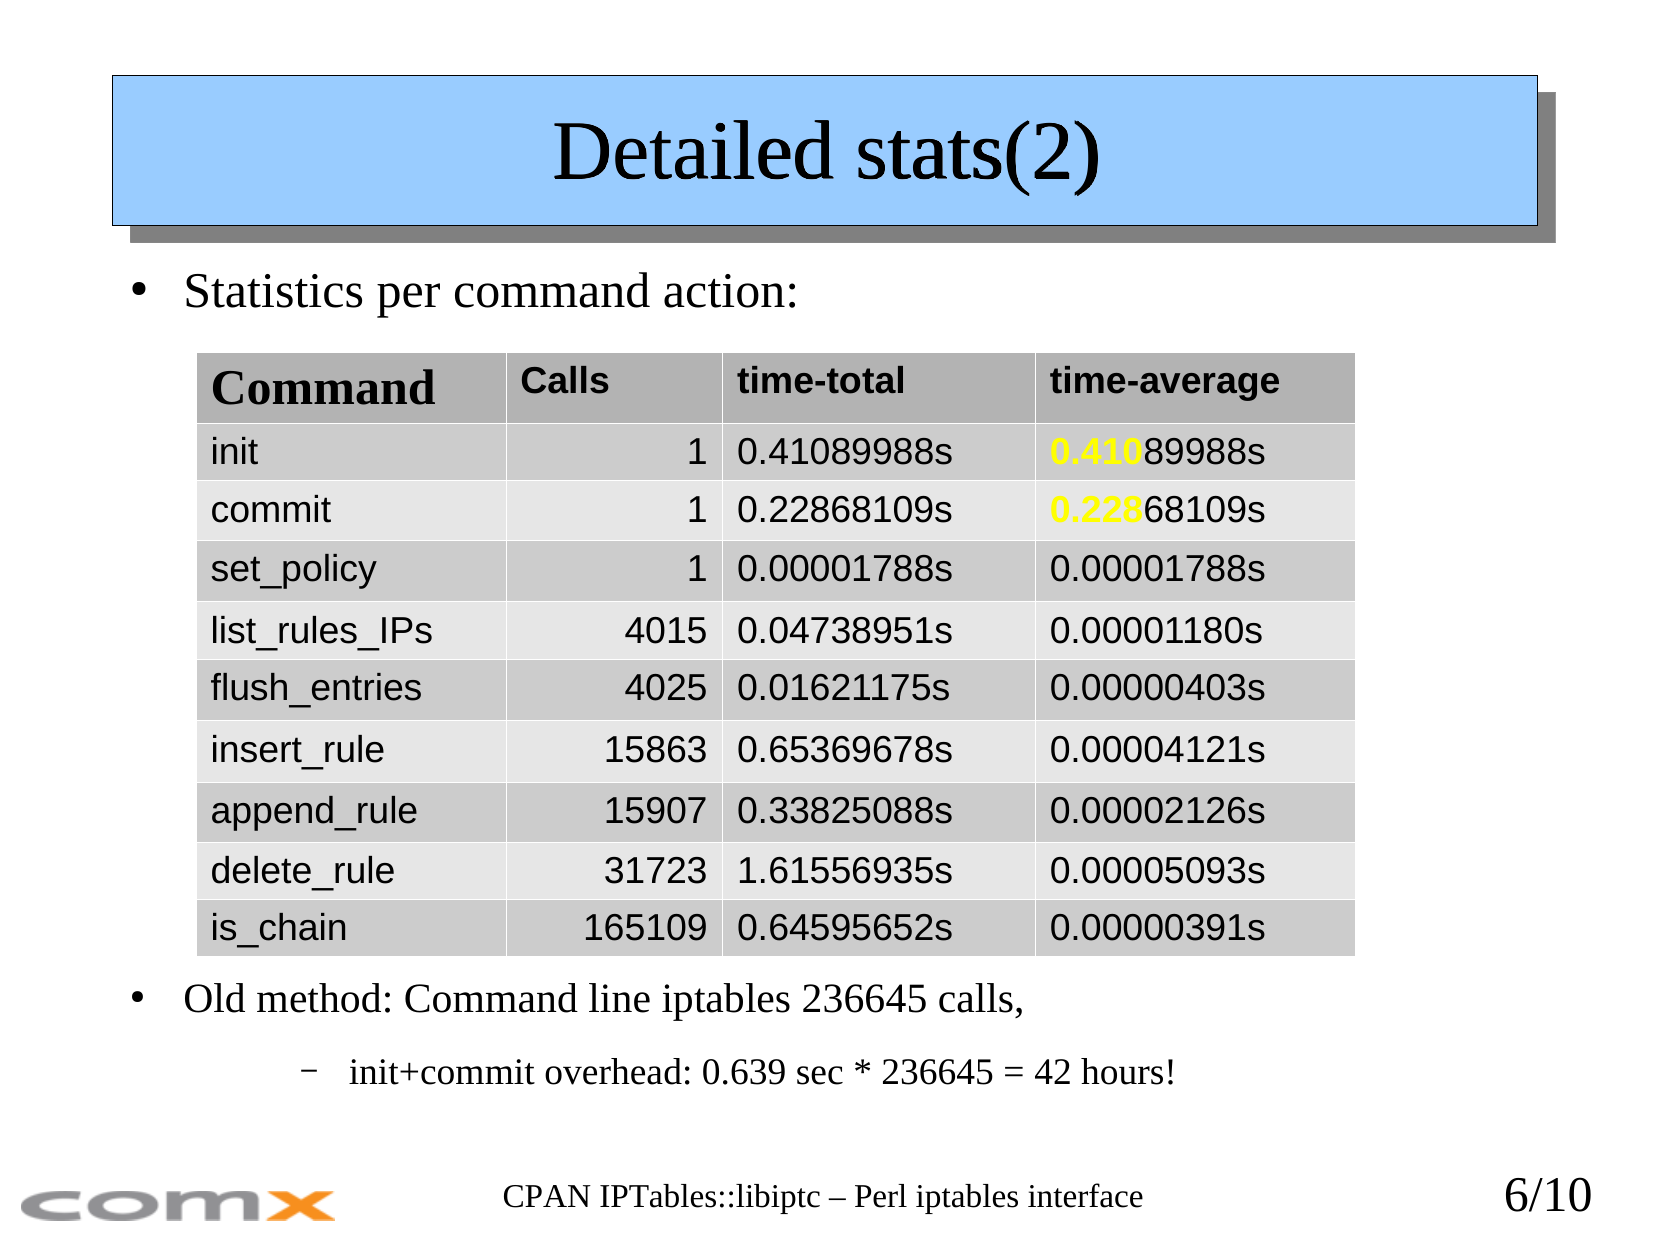

# Detailed stats(2)
Statistics per command action:
| Command | Calls | time-total | time-average |
| --- | --- | --- | --- |
| init | 1 | 0.41089988s | 0.41089988s |
| commit | 1 | 0.22868109s | 0.22868109s |
| set\_policy | 1 | 0.00001788s | 0.00001788s |
| list\_rules\_IPs | 4015 | 0.04738951s | 0.00001180s |
| flush\_entries | 4025 | 0.01621175s | 0.00000403s |
| insert\_rule | 15863 | 0.65369678s | 0.00004121s |
| append\_rule | 15907 | 0.33825088s | 0.00002126s |
| delete\_rule | 31723 | 1.61556935s | 0.00005093s |
| is\_chain | 165109 | 0.64595652s | 0.00000391s |
Old method: Command line iptables 236645 calls,
init+commit overhead: 0.639 sec * 236645 = 42 hours!